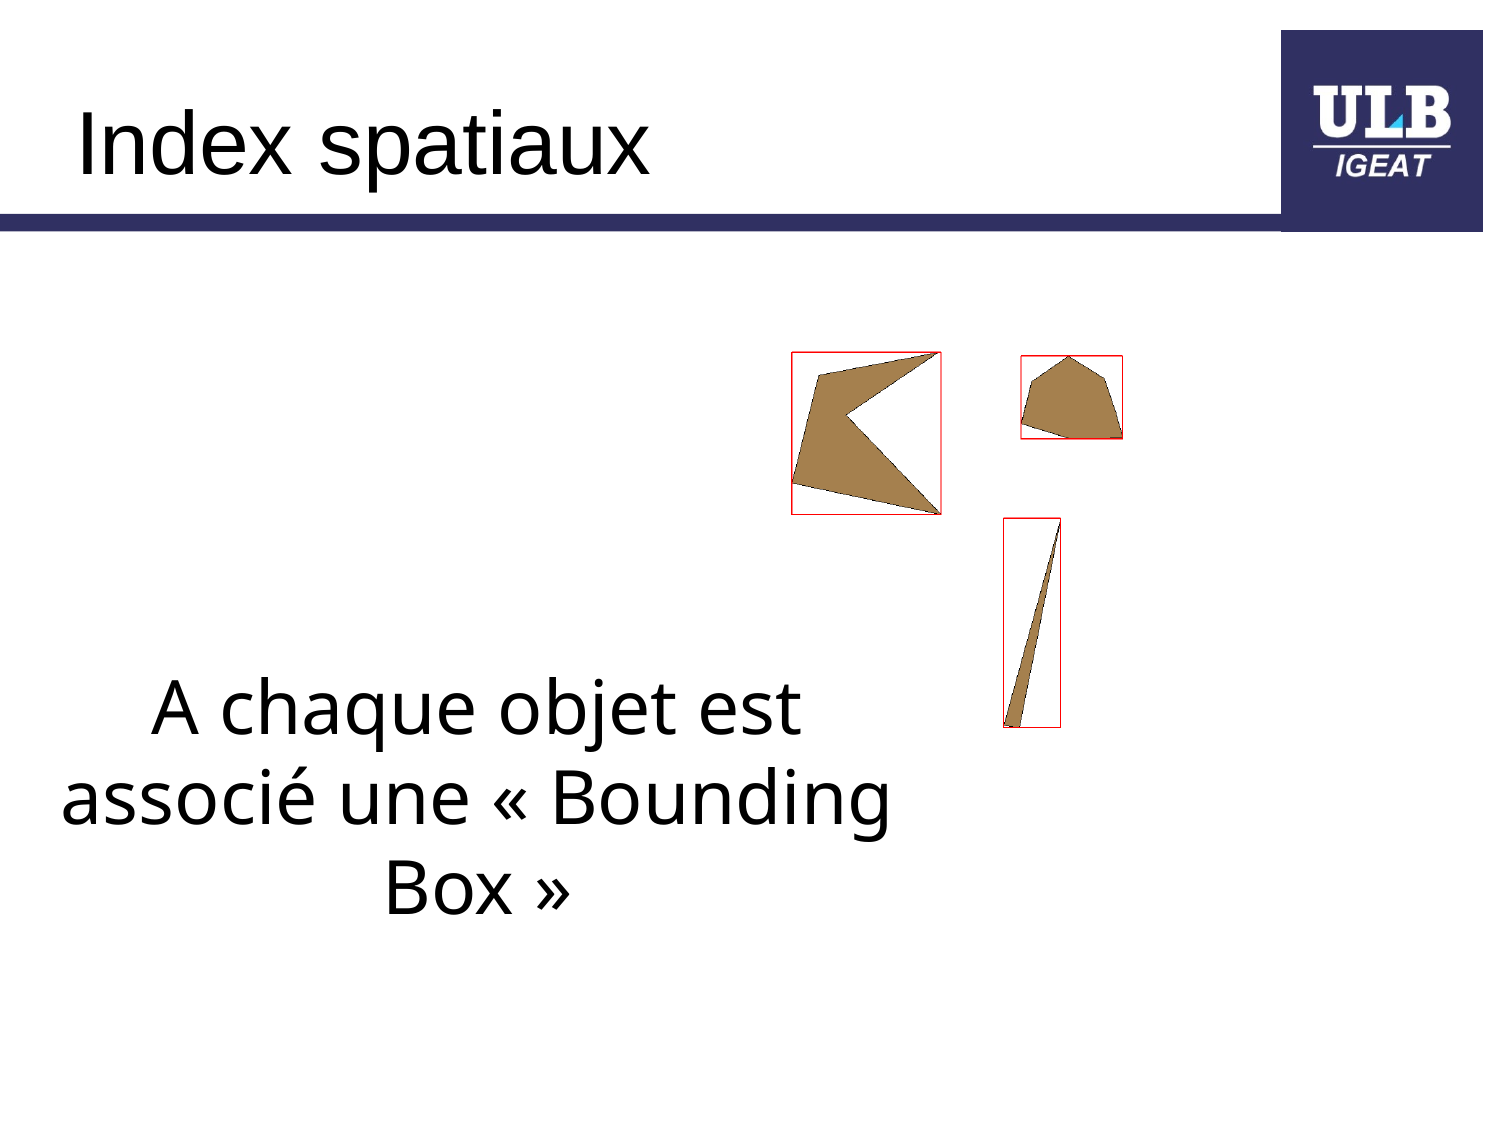

# Index spatiaux
A chaque objet est associé une « Bounding Box »